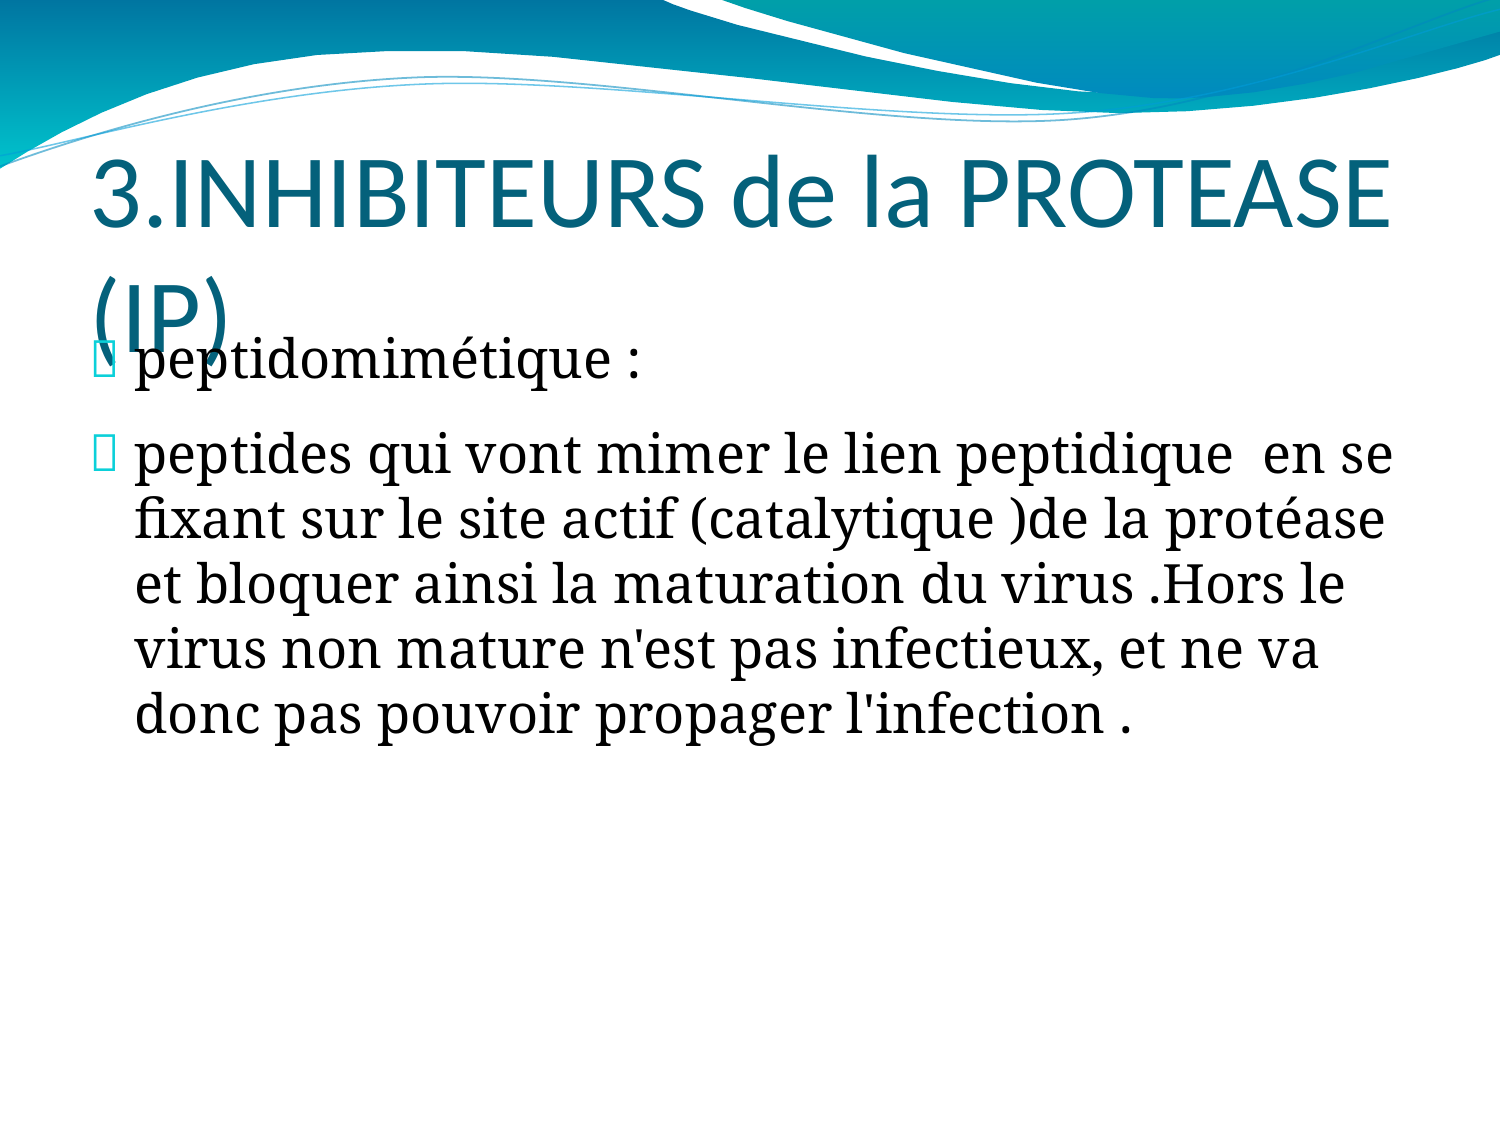

# 3.INHIBITEURS de la PROTEASE (IP)
peptidomimétique :
peptides qui vont mimer le lien peptidique en se fixant sur le site actif (catalytique )de la protéase et bloquer ainsi la maturation du virus .Hors le virus non mature n'est pas infectieux, et ne va donc pas pouvoir propager l'infection .